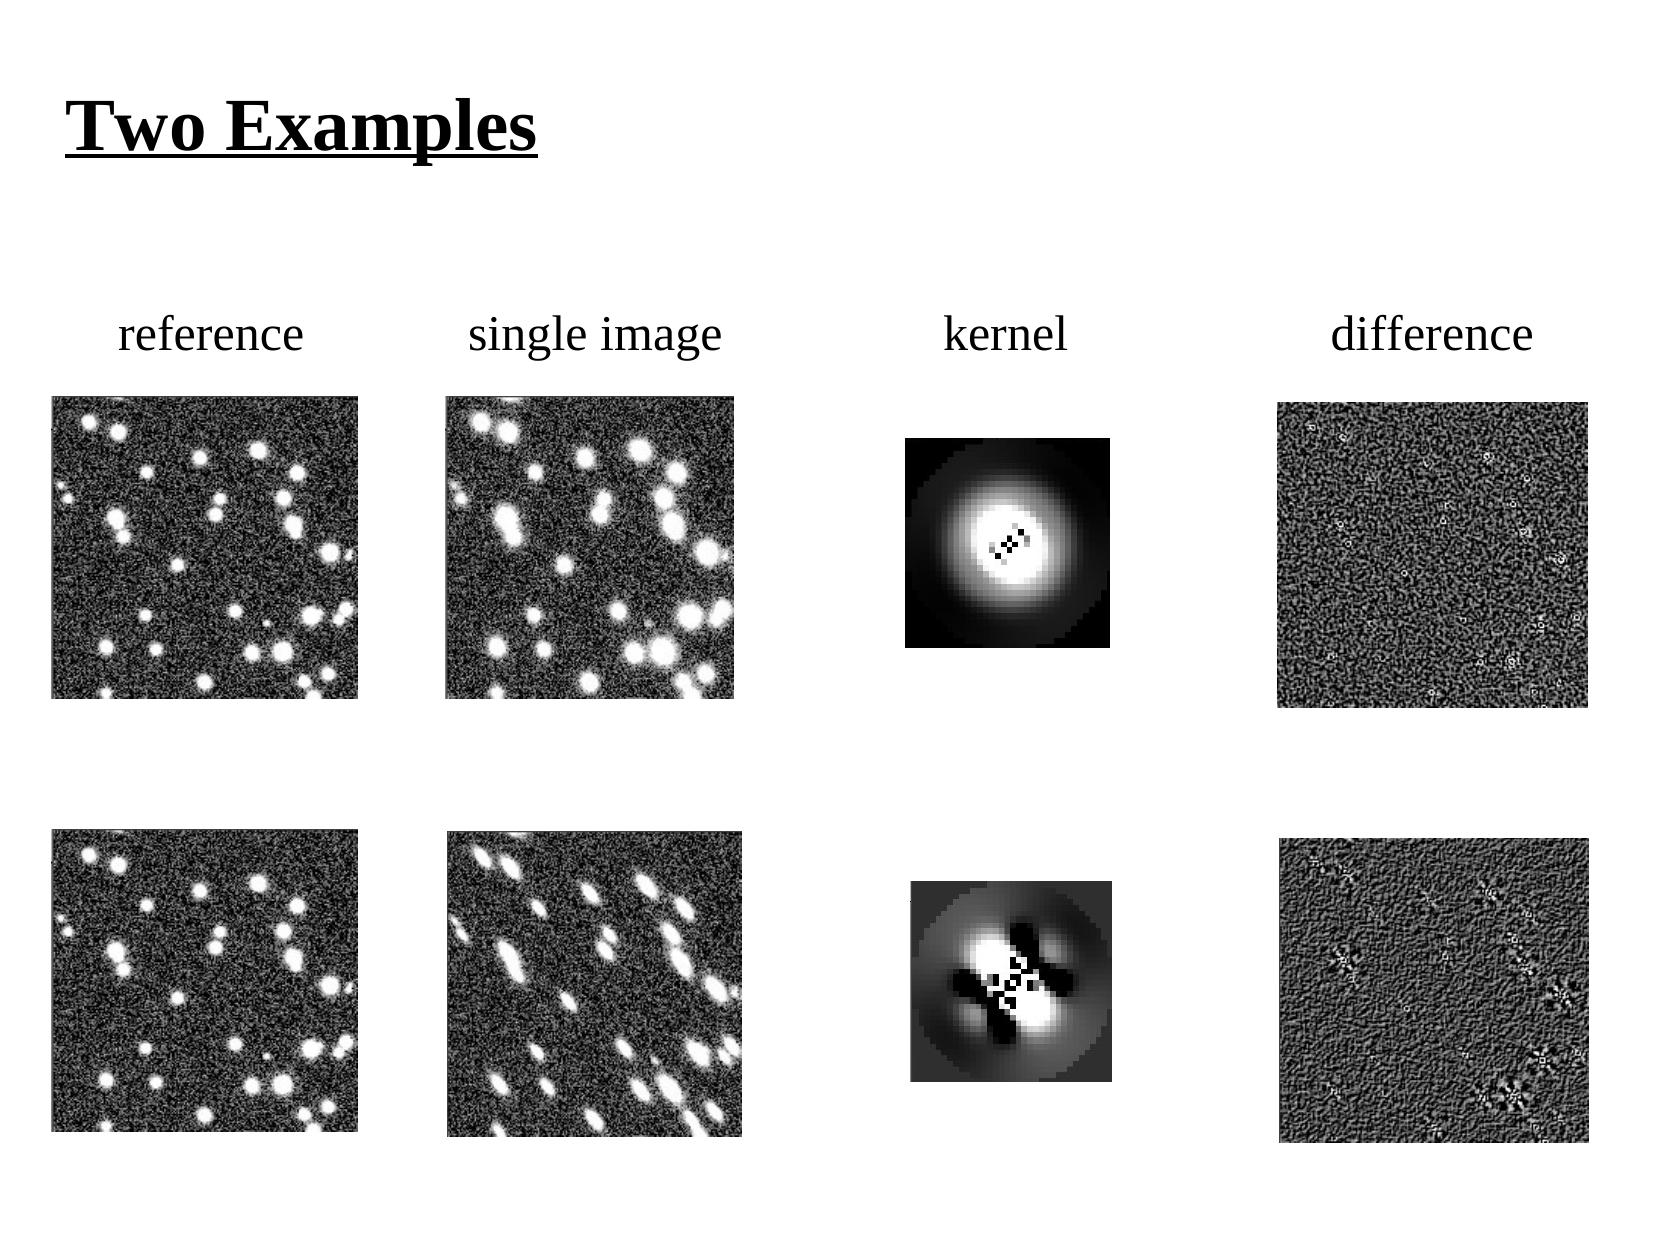

Two Examples
reference		 single image			kernel				 difference